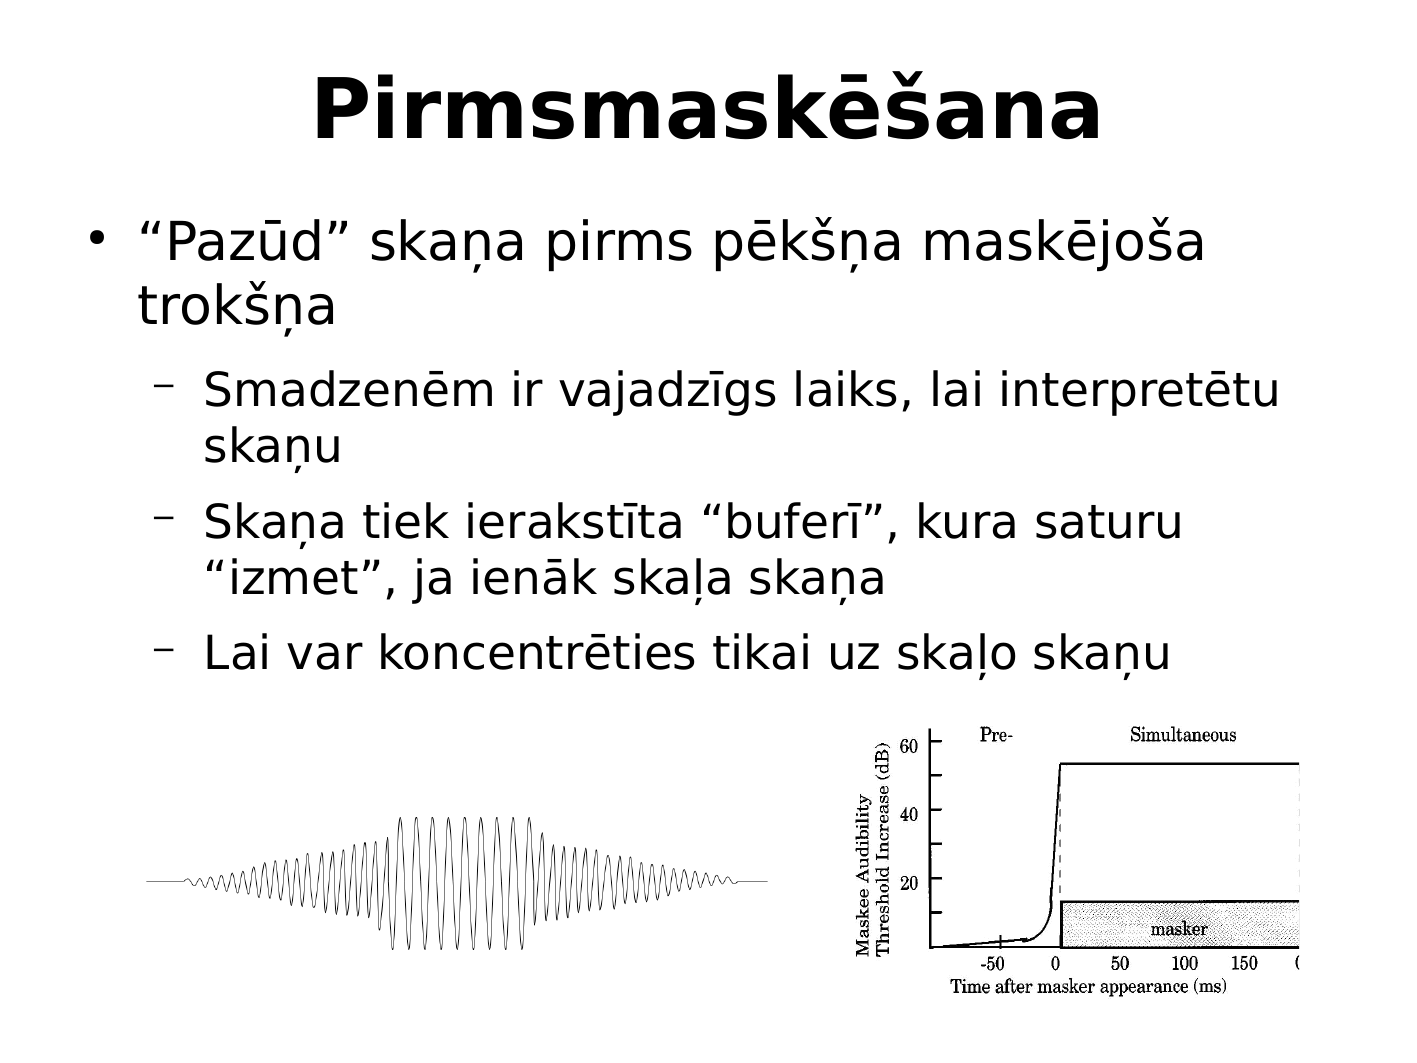

# Pirmsmaskēšana
“Pazūd” skaņa pirms pēkšņa maskējoša trokšņa
Smadzenēm ir vajadzīgs laiks, lai interpretētu skaņu
Skaņa tiek ierakstīta “buferī”, kura saturu “izmet”, ja ienāk skaļa skaņa
Lai var koncentrēties tikai uz skaļo skaņu